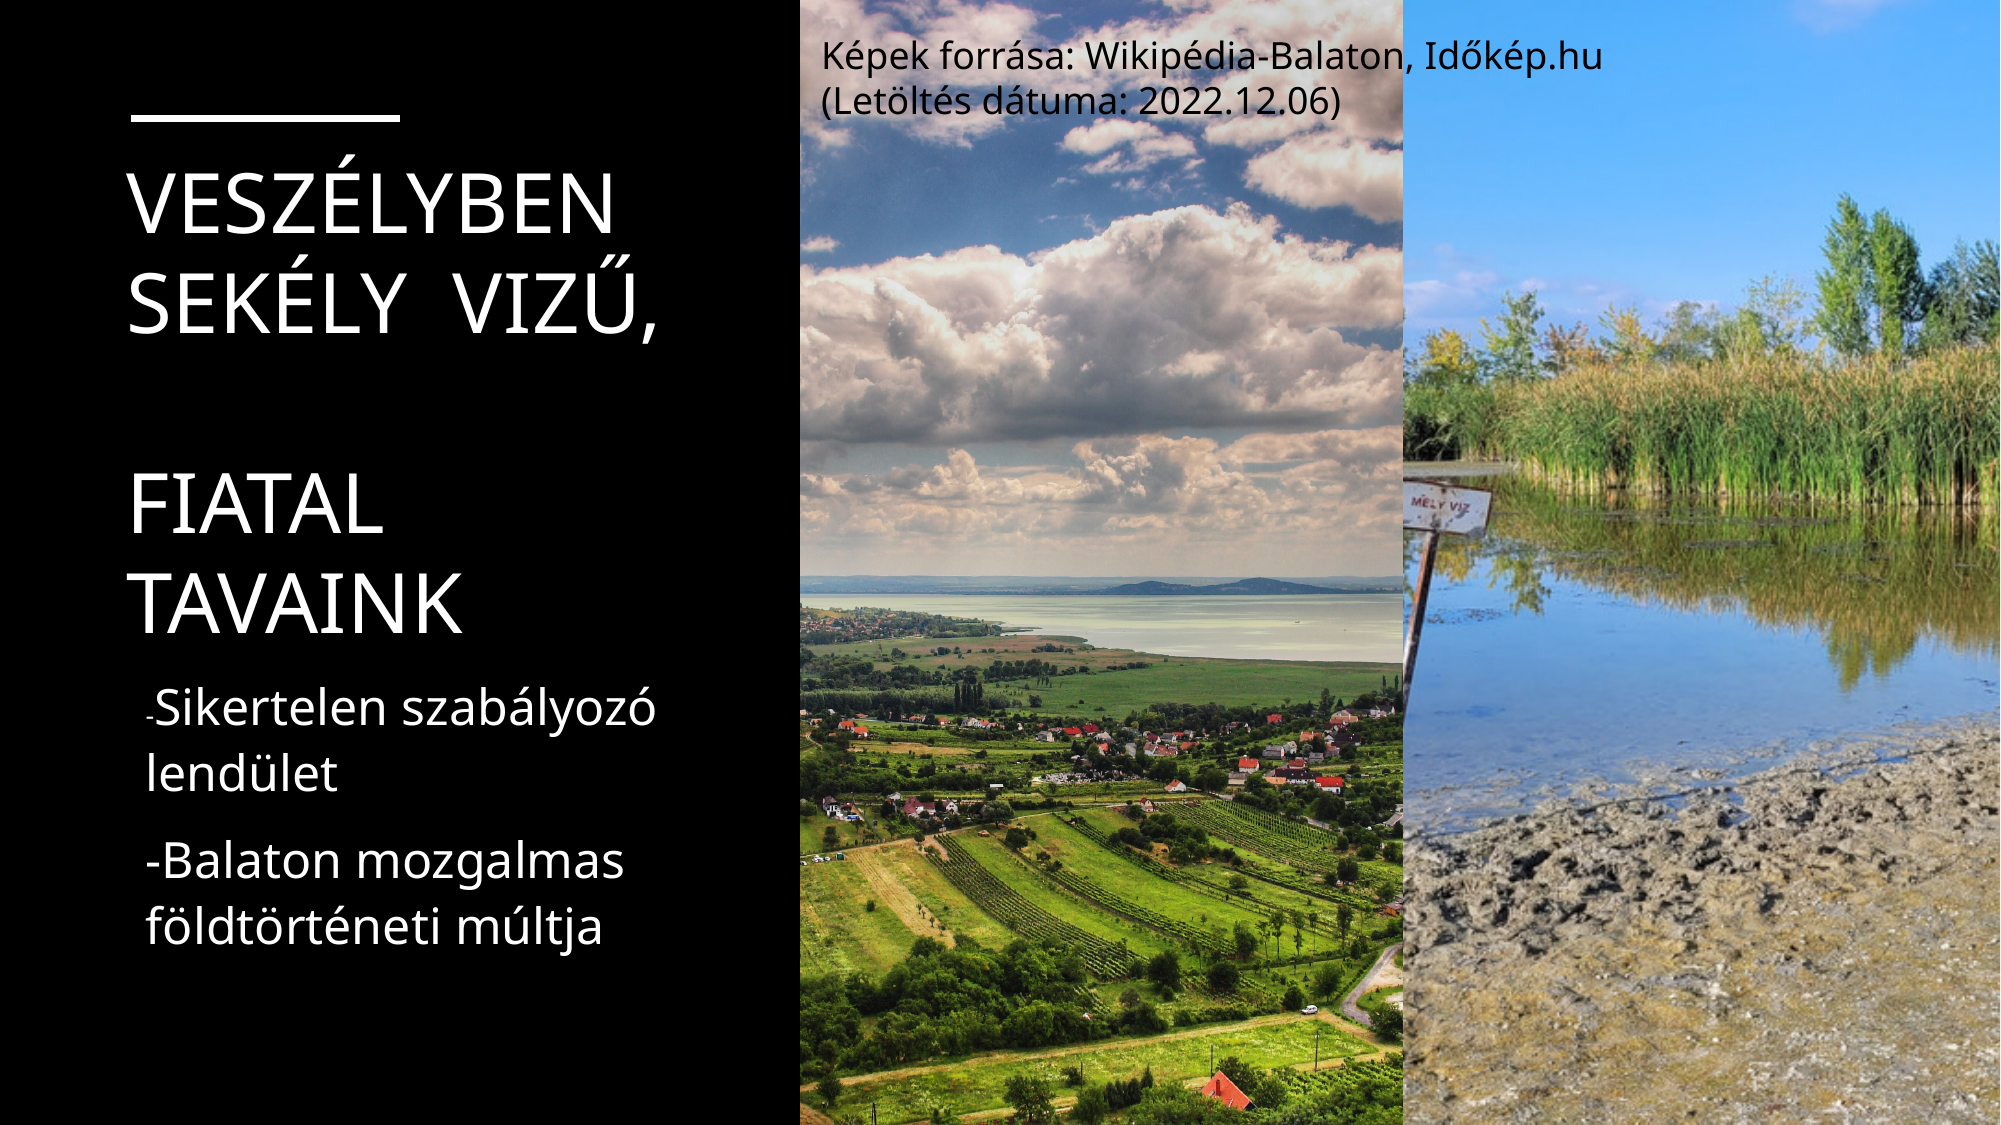

Képek forrása: Wikipédia-Balaton, Időkép.hu
(Letöltés dátuma: 2022.12.06)
# Veszélyben sekély  vizű, fiatal tavaink
-Sikertelen szabályozó lendület
-Balaton mozgalmas földtörténeti múltja